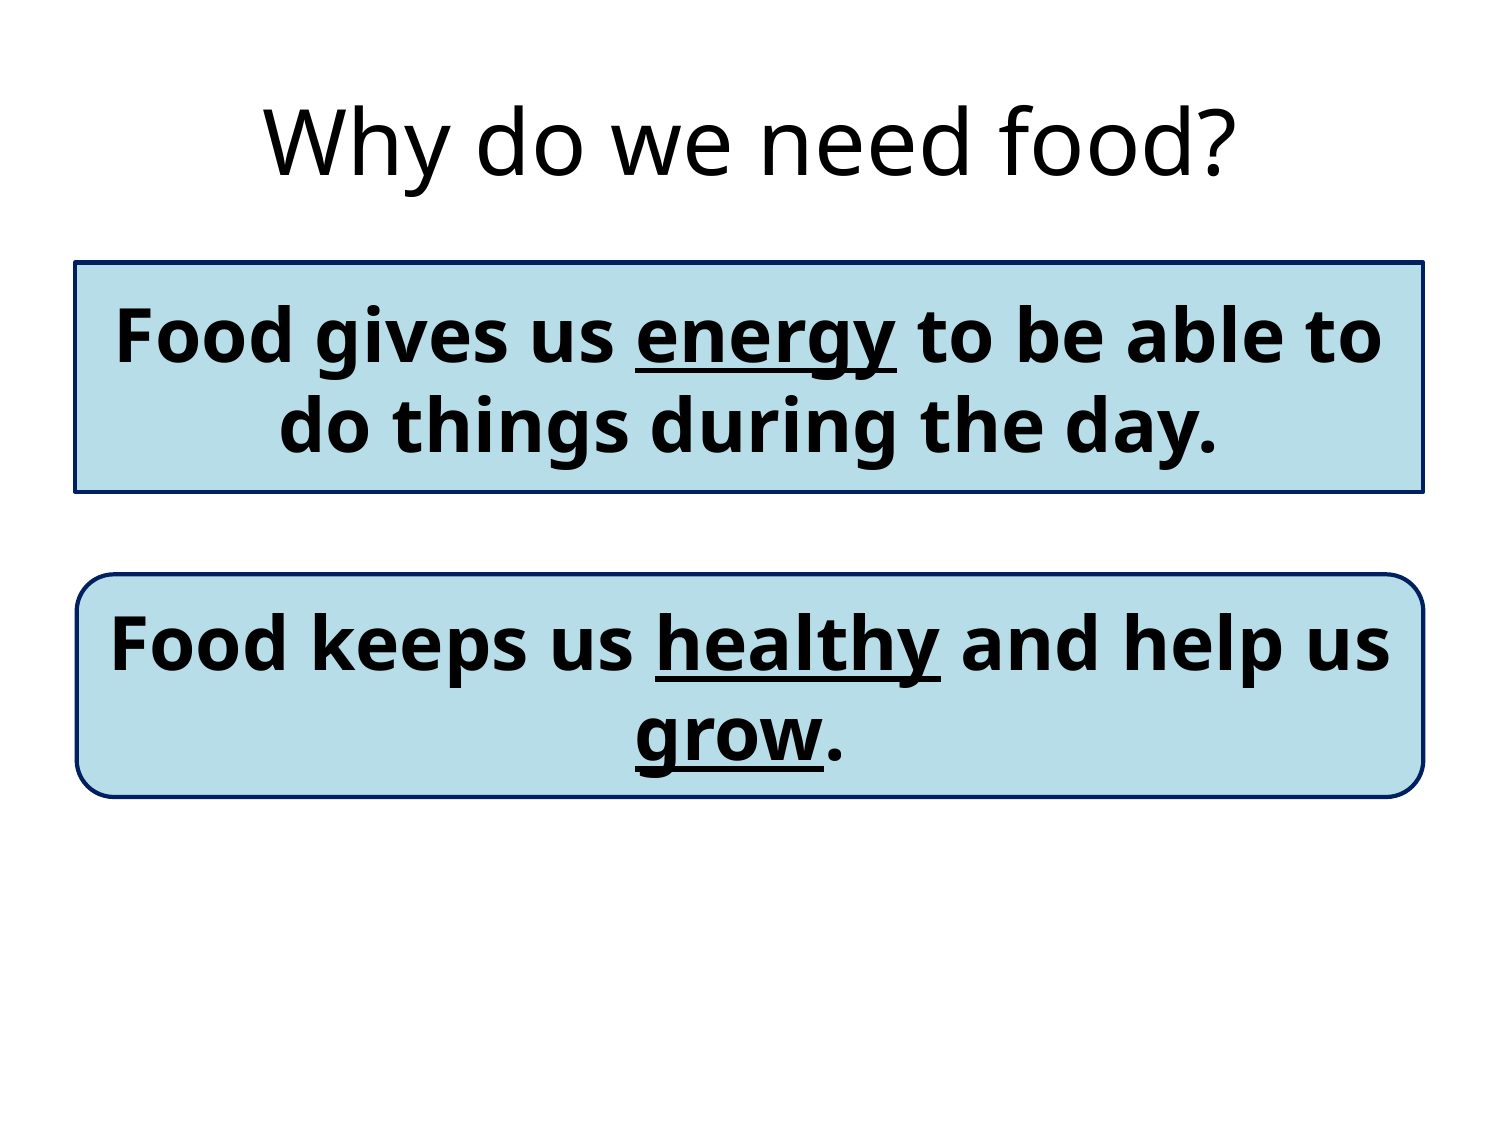

# Why do we need food?
Food gives us energy to be able to do things during the day.
Food keeps us healthy and help us grow.